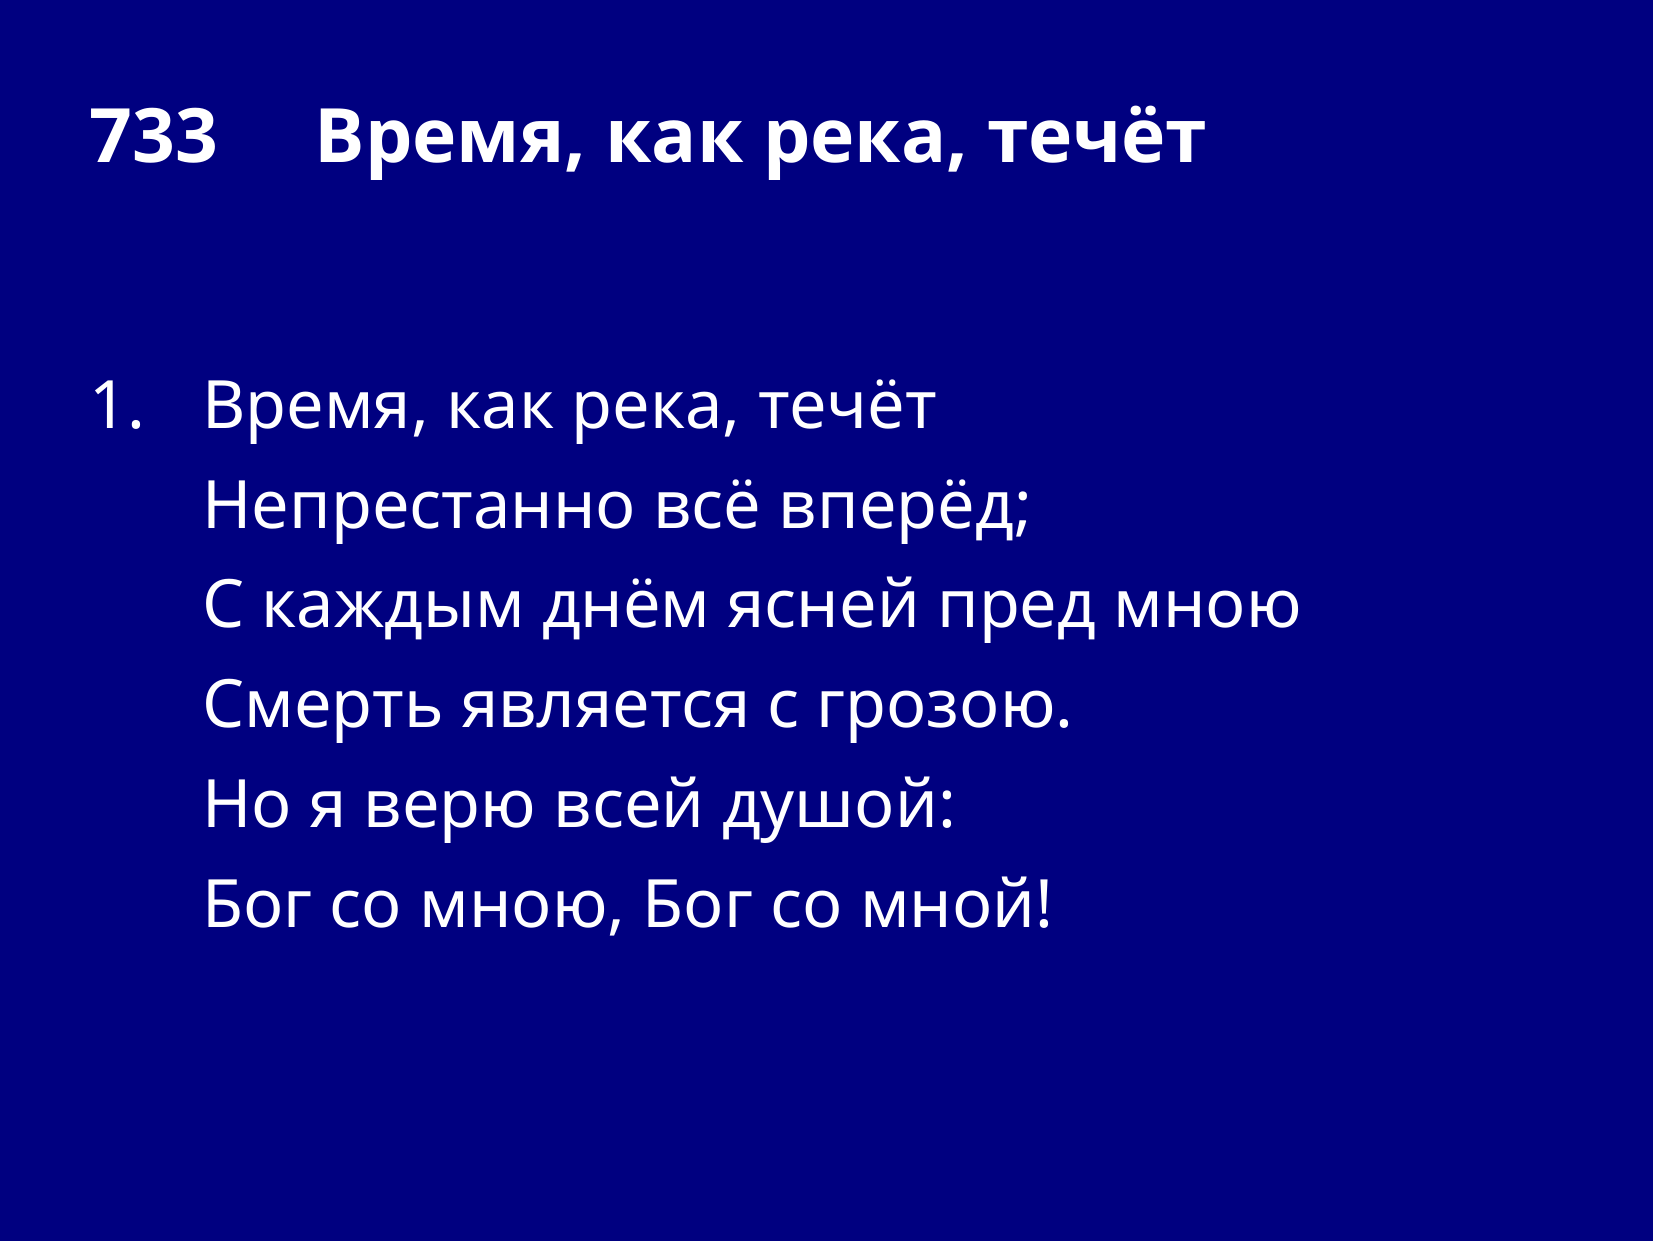

733	Время, как река, течёт
1.	Время, как река, течёт
	Непрестанно всё вперёд;
	С каждым днём ясней пред мною
	Смерть является с грозою.
	Но я верю всей душой:
	Бог со мною, Бог со мной!